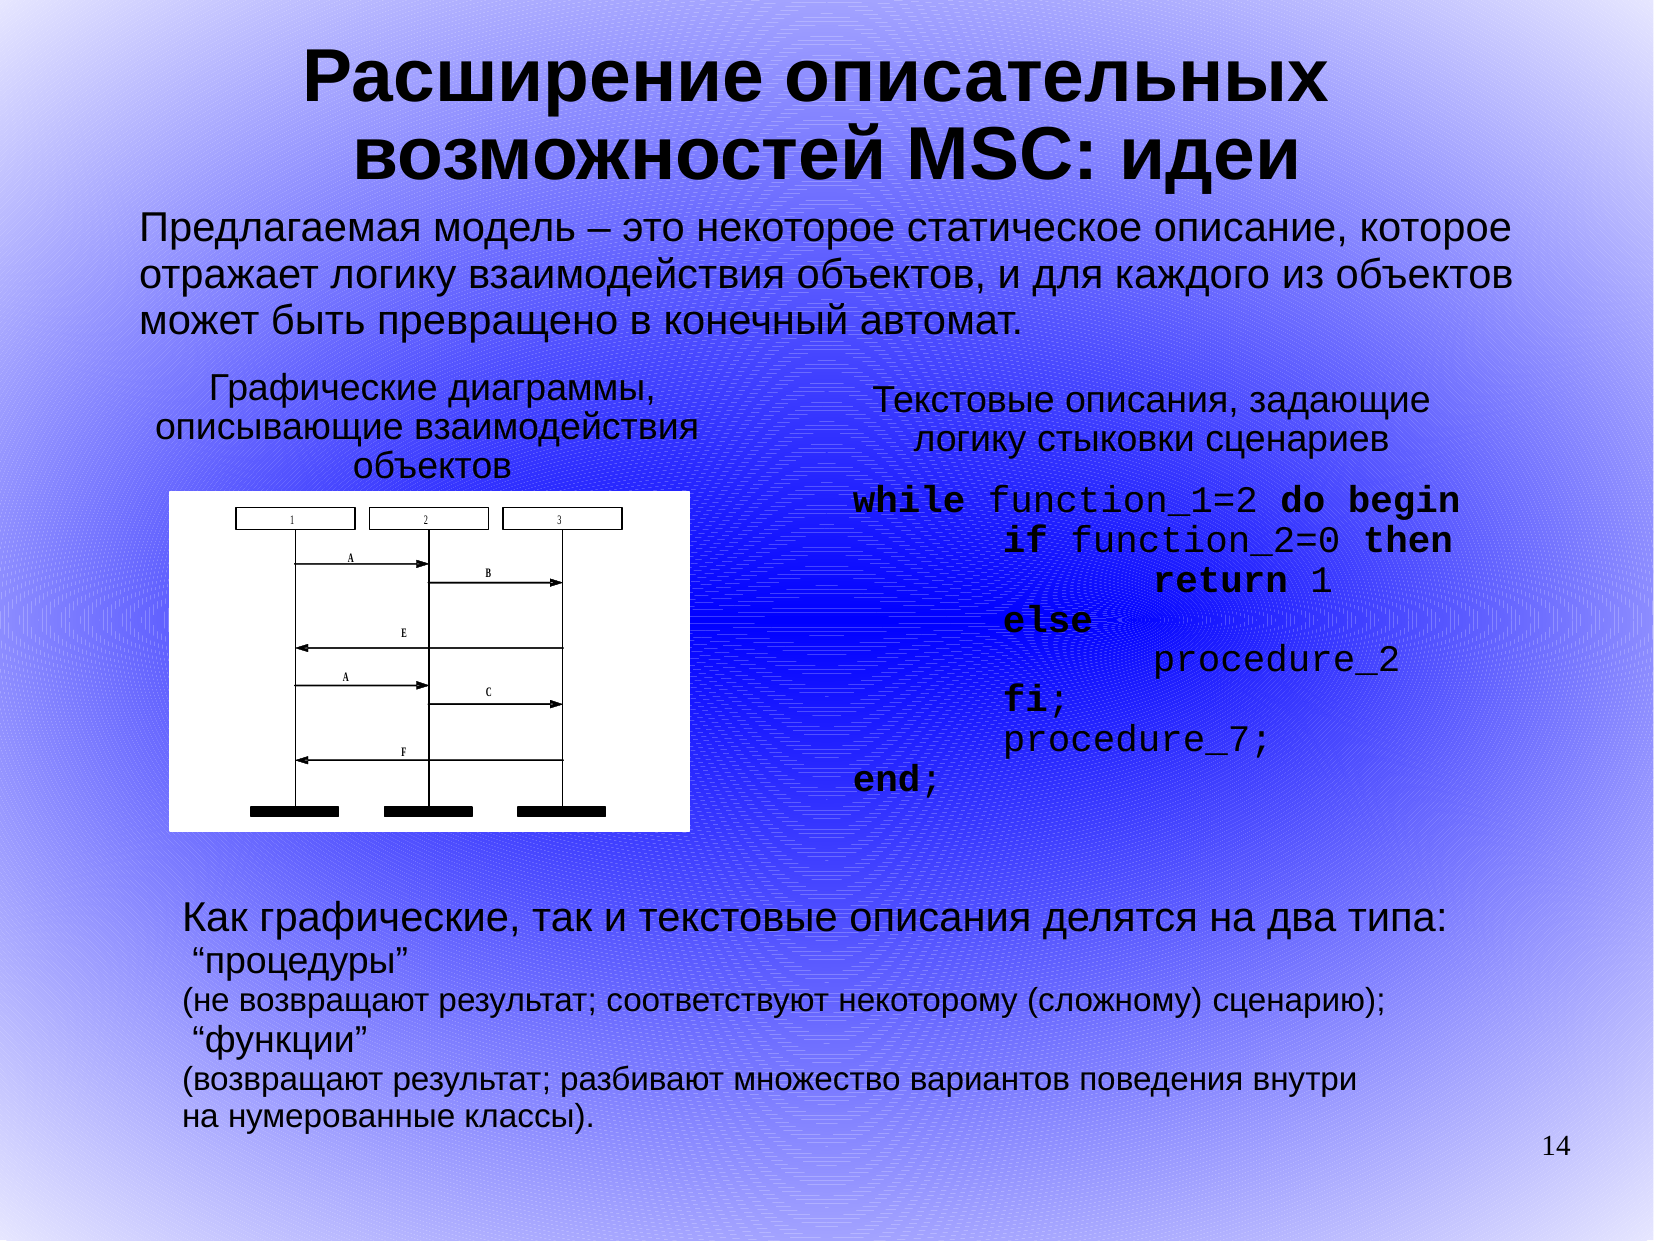

Расширение описательных
возможностей MSC: идеи
Предлагаемая модель – это некоторое статическое описание, которое
отражает логику взаимодействия объектов, и для каждого из объектов
может быть превращено в конечный автомат.
Графические диаграммы,
описывающие взаимодействия
объектов
Текстовые описания, задающие
логику стыковки сценариев
while function_1=2 do begin
	if function_2=0 then
		return 1
	else
		procedure_2
	fi;
	procedure_7;
end;
Как графические, так и текстовые описания делятся на два типа:
 “процедуры”
(не возвращают результат; соответствуют некоторому (сложному) сценарию);
 “функции”
(возвращают результат; разбивают множество вариантов поведения внутри
на нумерованные классы).
14